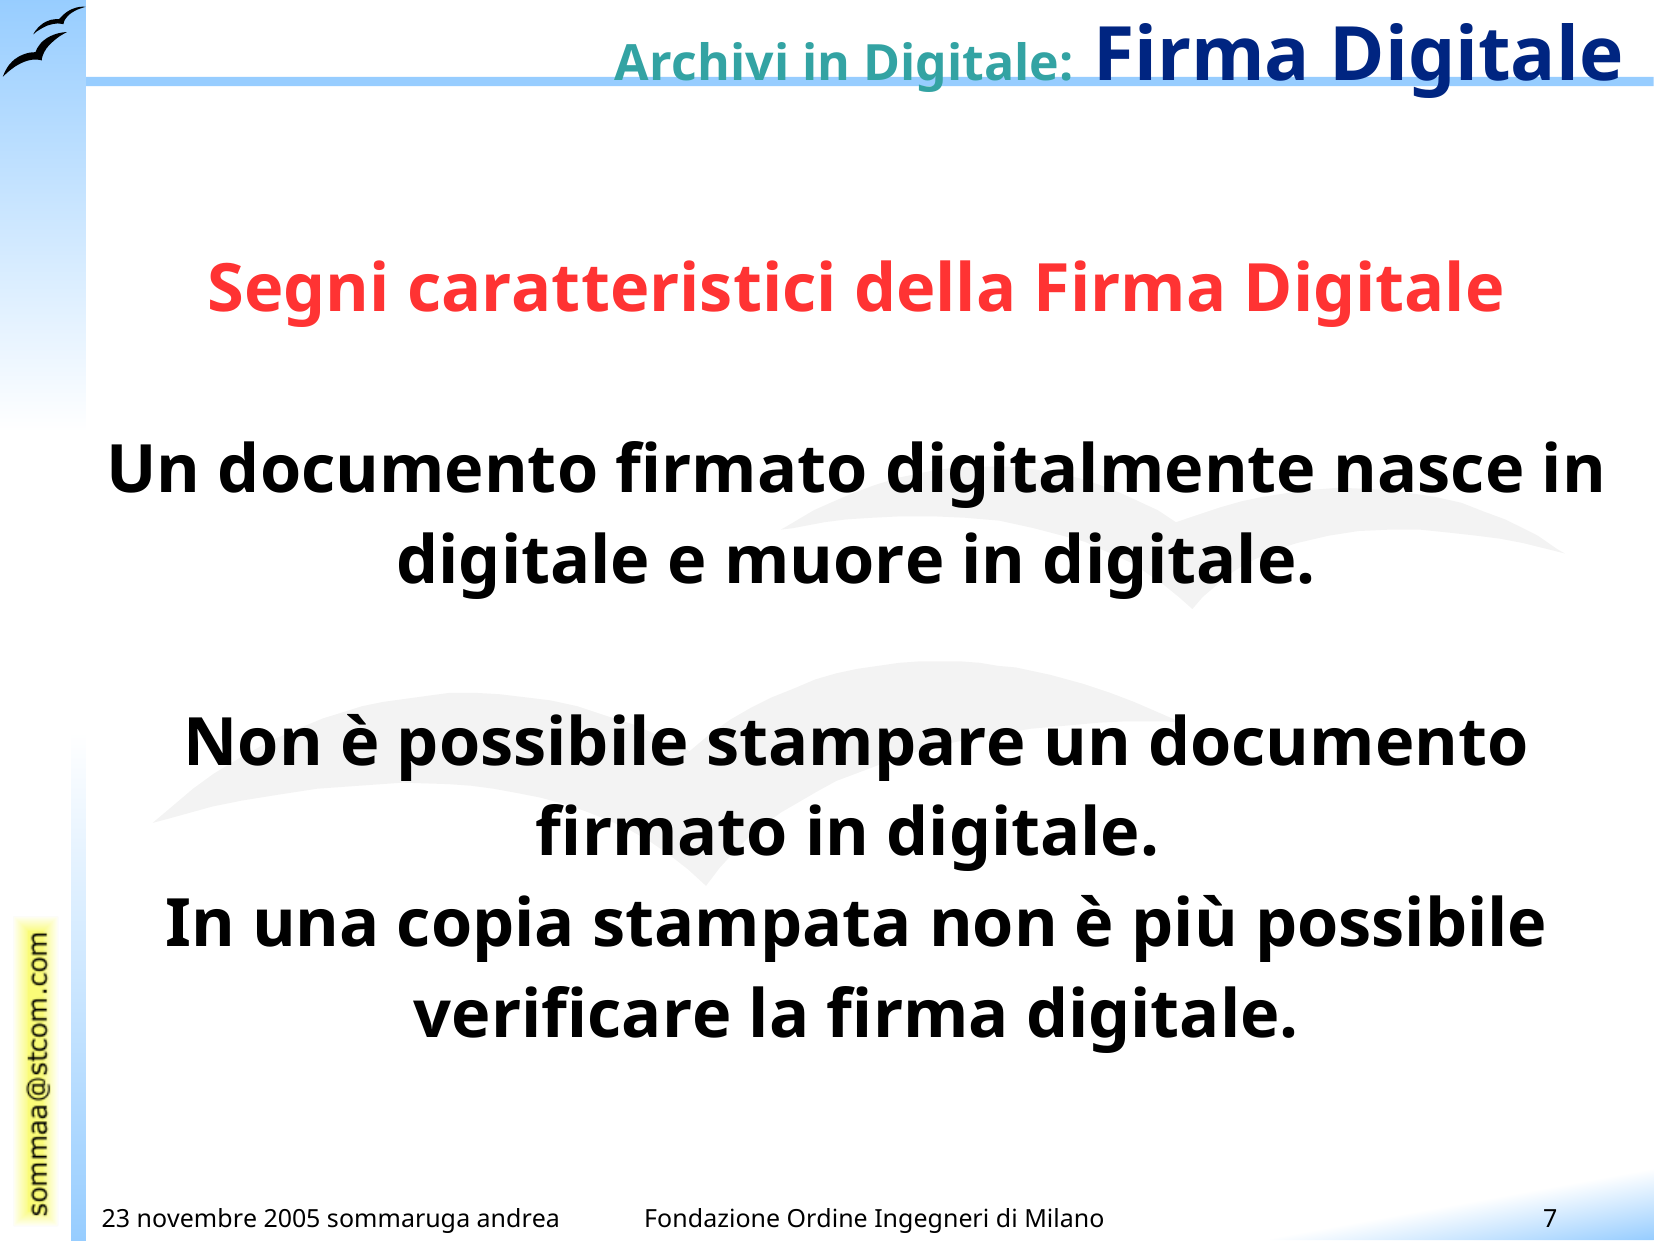

# Archivi in Digitale: Firma Digitale
Segni caratteristici della Firma Digitale
Un documento firmato digitalmente nasce in digitale e muore in digitale.
Non è possibile stampare un documento firmato in digitale.
In una copia stampata non è più possibile verificare la firma digitale.